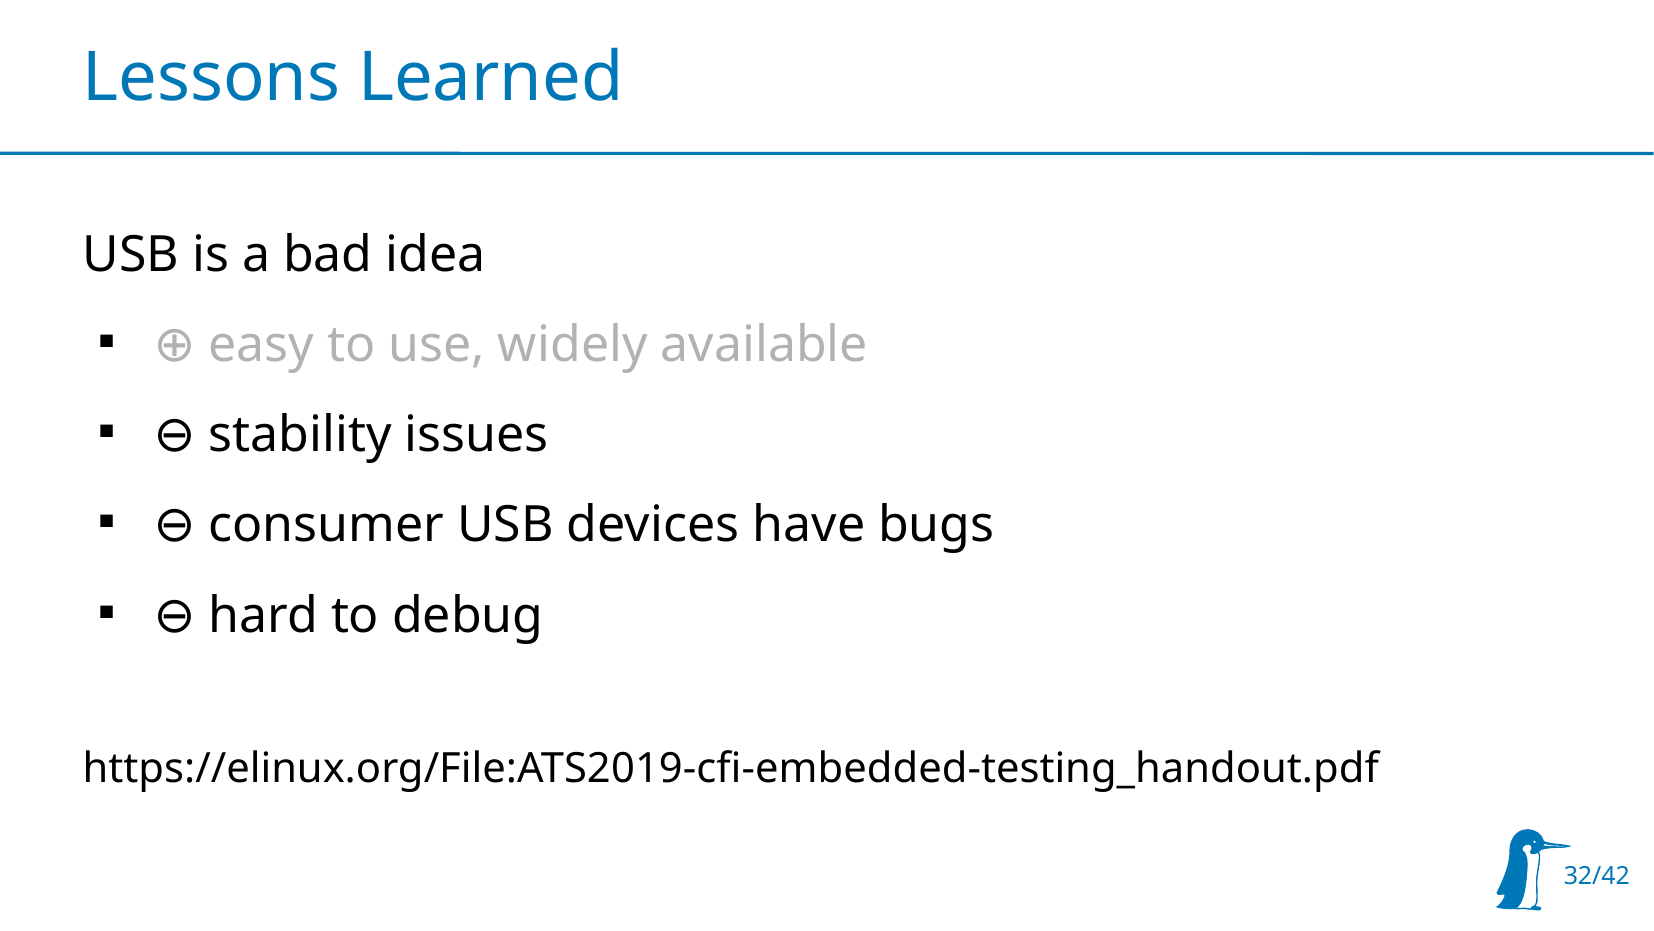

# Lessons Learned
USB is a bad idea
⊕ easy to use, widely available
⊖ stability issues
⊖ consumer USB devices have bugs
⊖ hard to debug
https://elinux.org/File:ATS2019-cfi-embedded-testing_handout.pdf
32